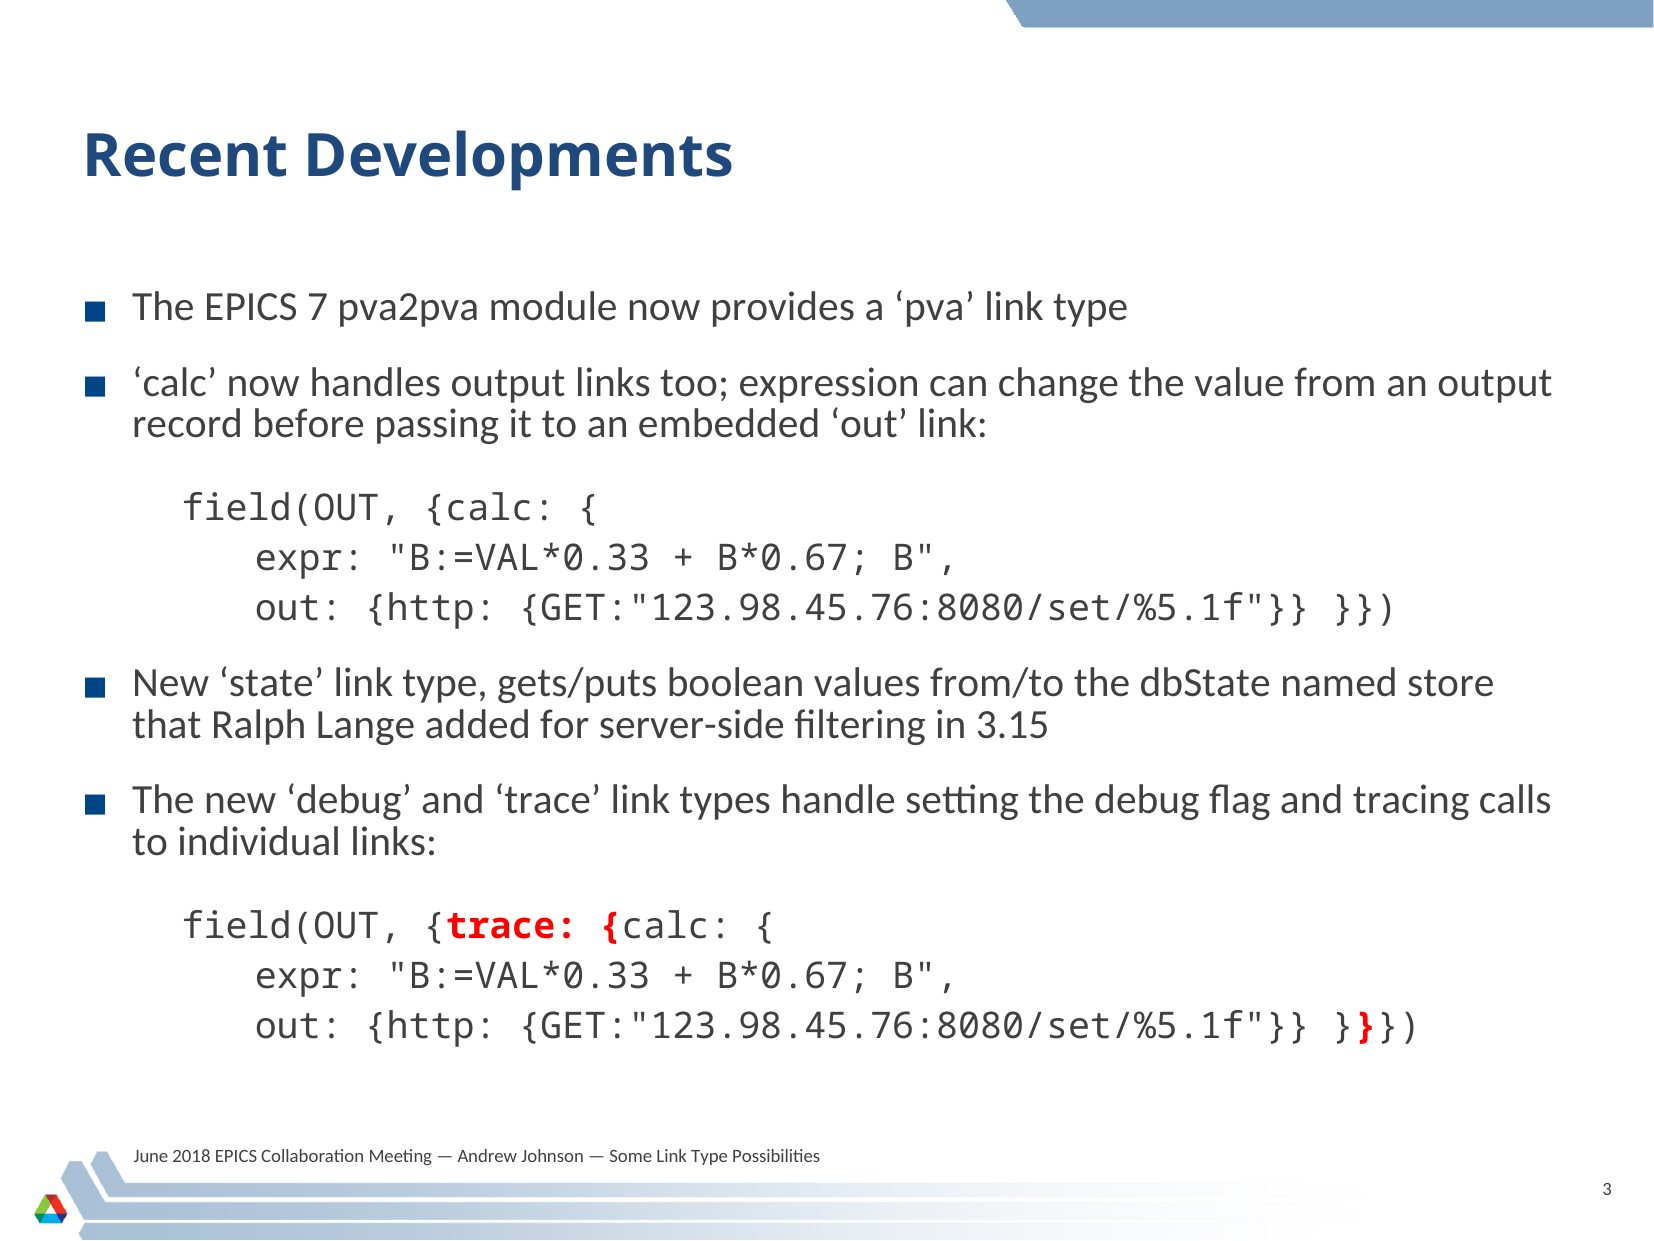

# Recent Developments
The EPICS 7 pva2pva module now provides a ‘pva’ link type
‘calc’ now handles output links too; expression can change the value from an output record before passing it to an embedded ‘out’ link:
field(OUT, {calc: {
	expr: "B:=VAL*0.33 + B*0.67; B",
	out: {http: {GET:"123.98.45.76:8080/set/%5.1f"}} }})
New ‘state’ link type, gets/puts boolean values from/to the dbState named store that Ralph Lange added for server-side filtering in 3.15
The new ‘debug’ and ‘trace’ link types handle setting the debug flag and tracing calls to individual links:
field(OUT, {trace: {calc: {
	expr: "B:=VAL*0.33 + B*0.67; B",
	out: {http: {GET:"123.98.45.76:8080/set/%5.1f"}} }}})
June 2018 EPICS Collaboration Meeting — Andrew Johnson — Some Link Type Possibilities
3